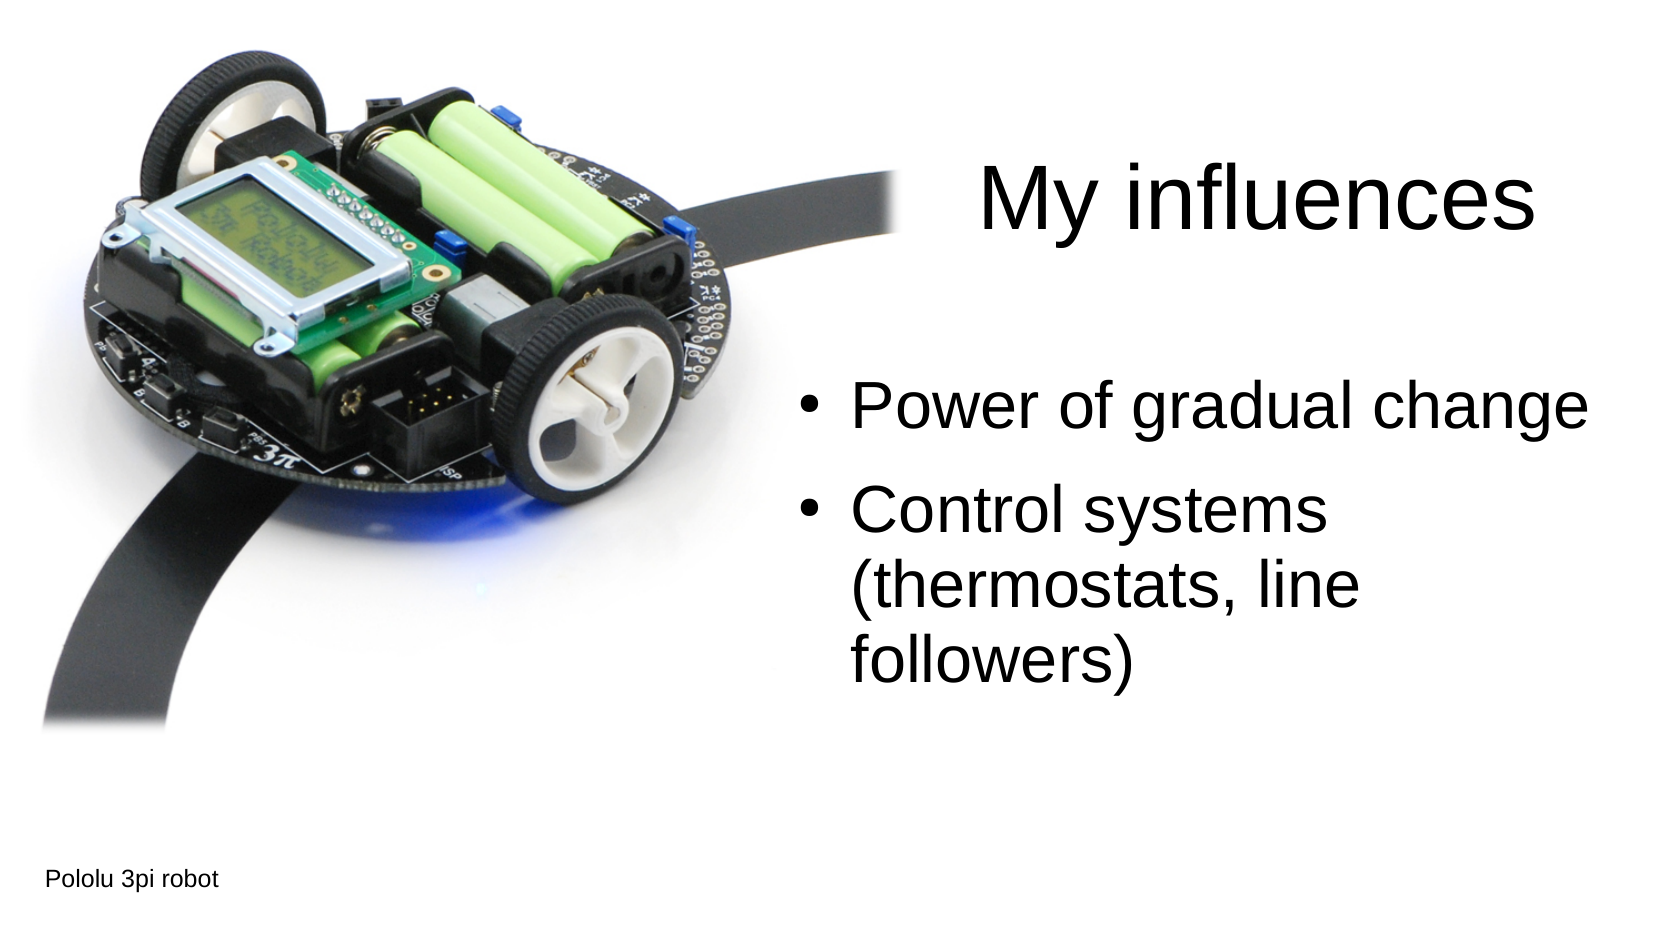

# My influences
Power of gradual change
Control systems (thermostats, line followers)
Pololu 3pi robot